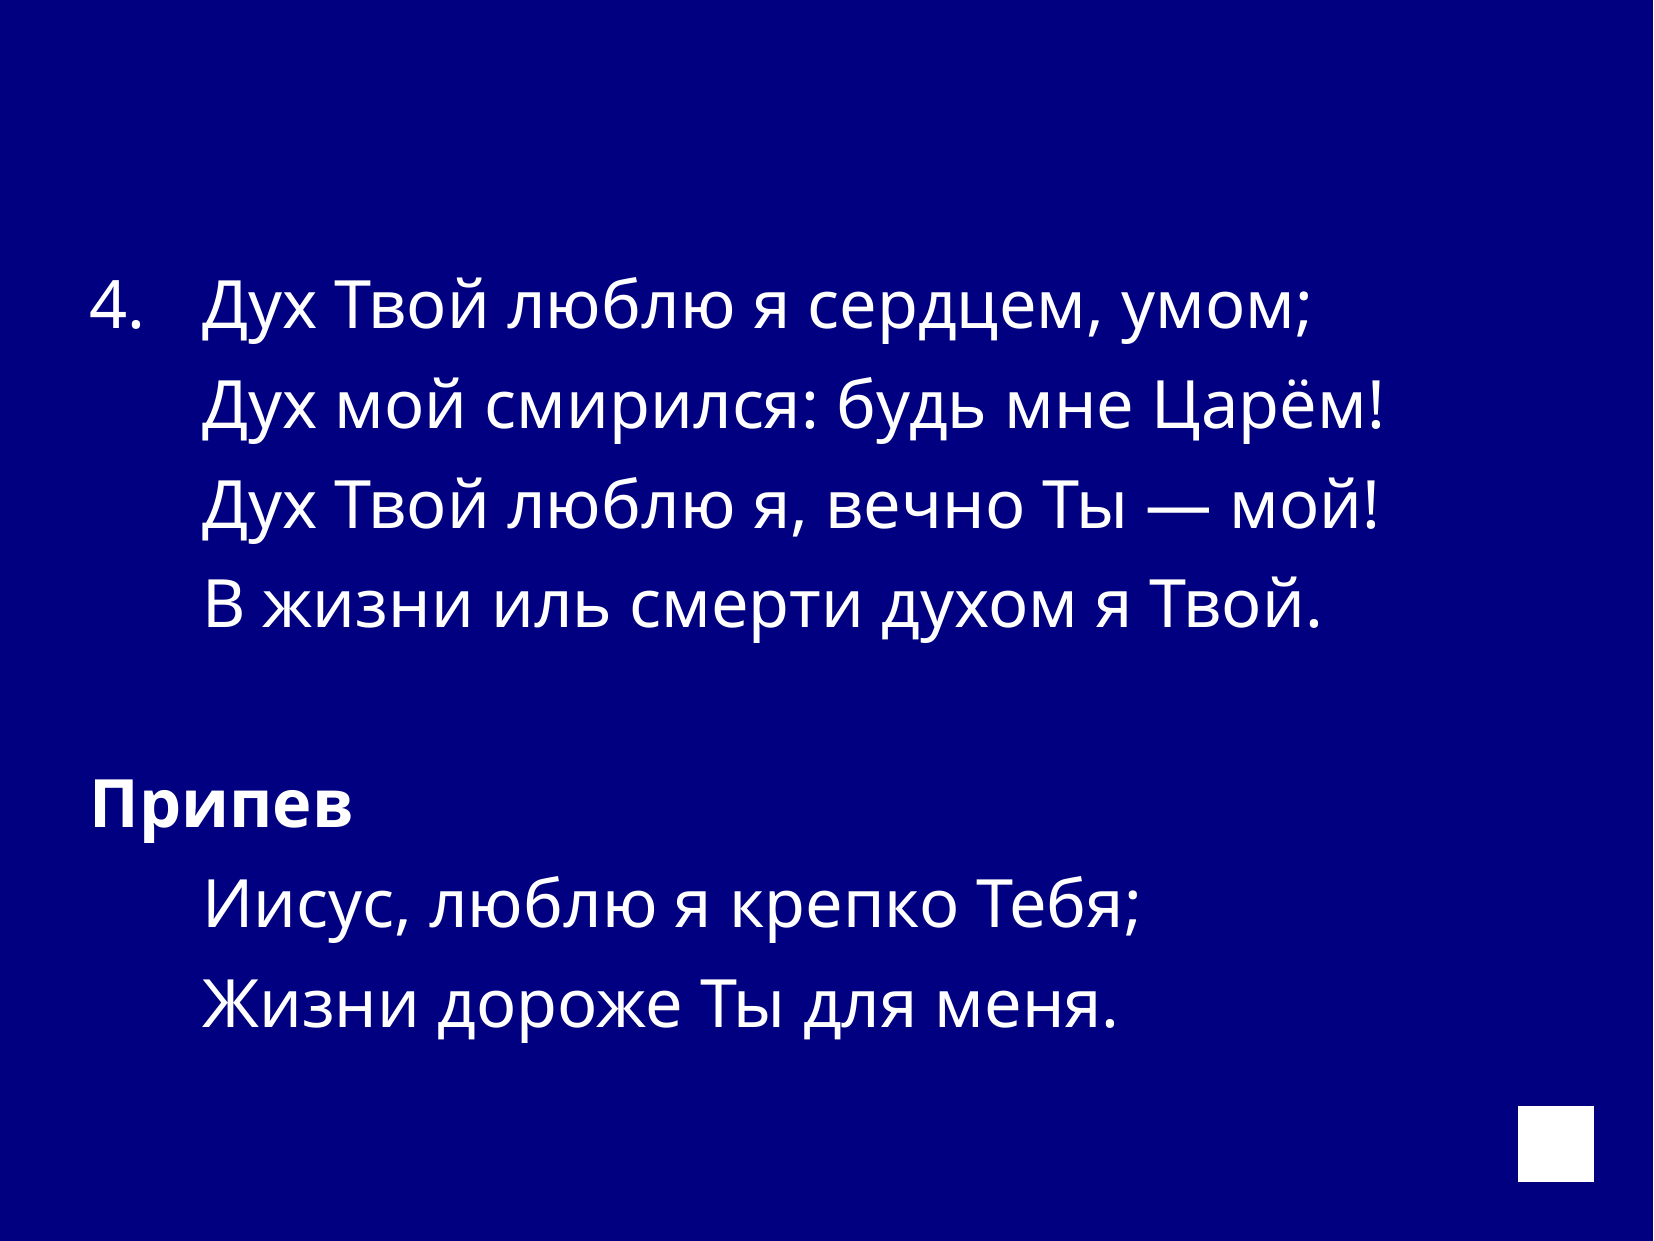

4.	Дух Твой люблю я сердцем, умом;
	Дух мой смирился: будь мне Царём!
	Дух Твой люблю я, вечно Ты — мой!
	В жизни иль смерти духом я Твой.
Припев
	Иисус, люблю я крепко Тебя;
	Жизни дороже Ты для меня.